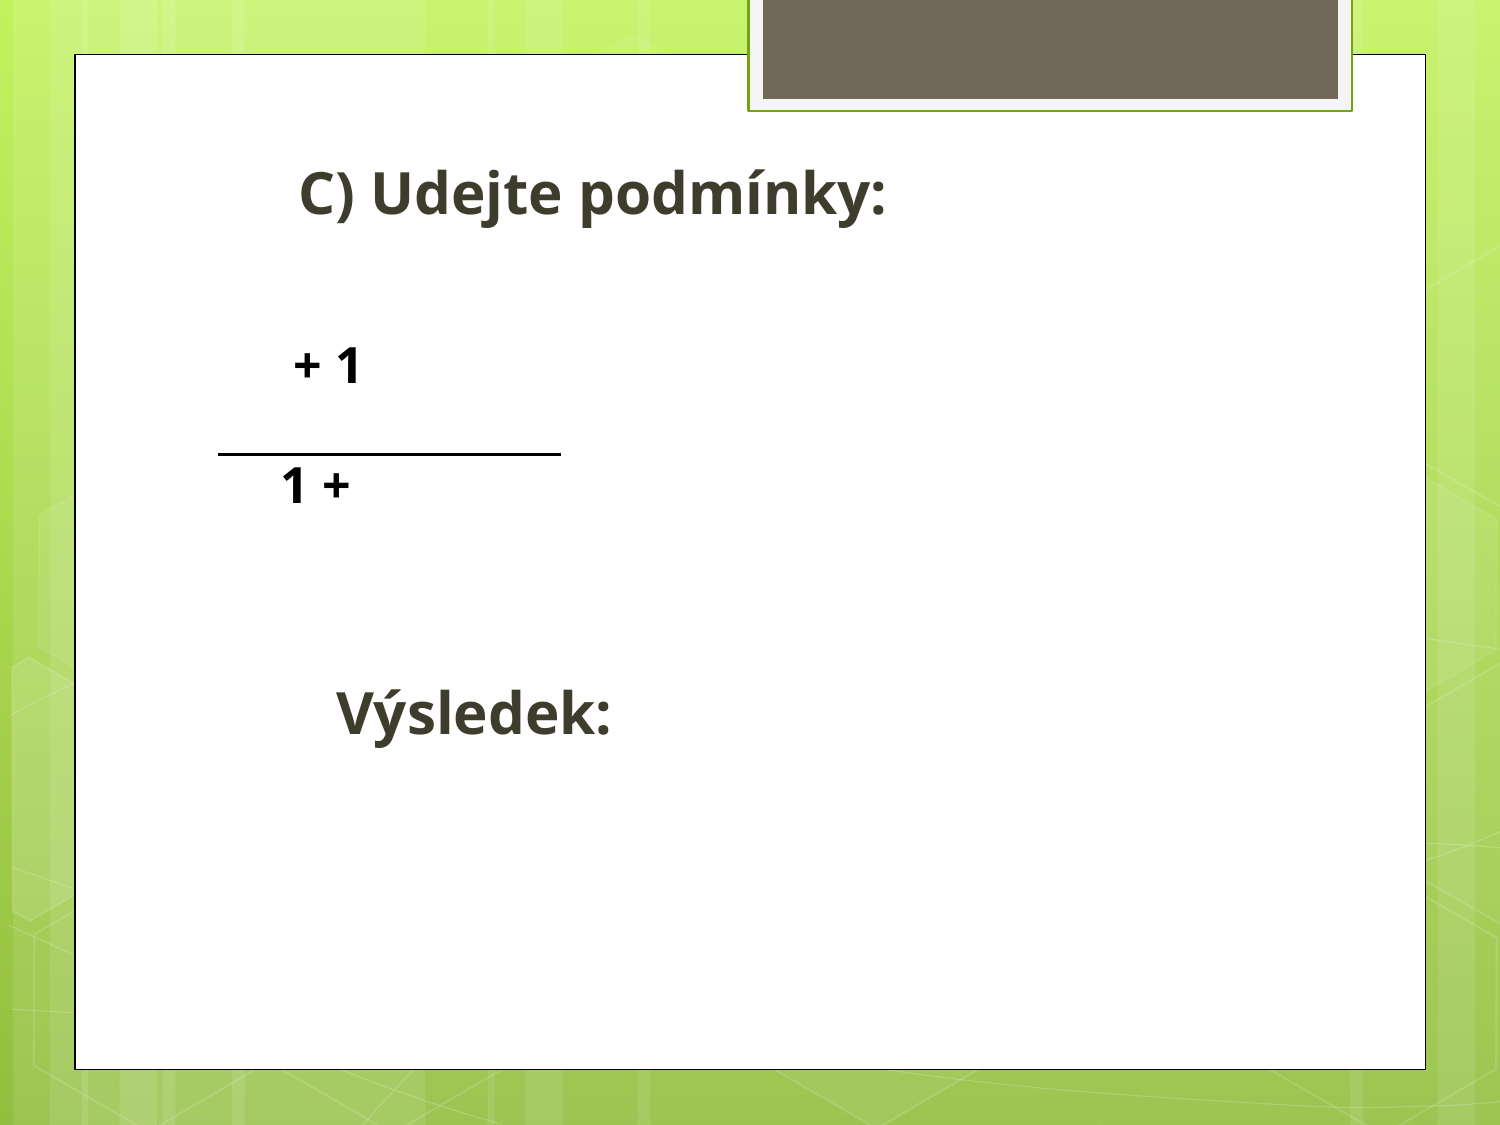

# C) Udejte podmínky:
 + 1
1 +
Výsledek: